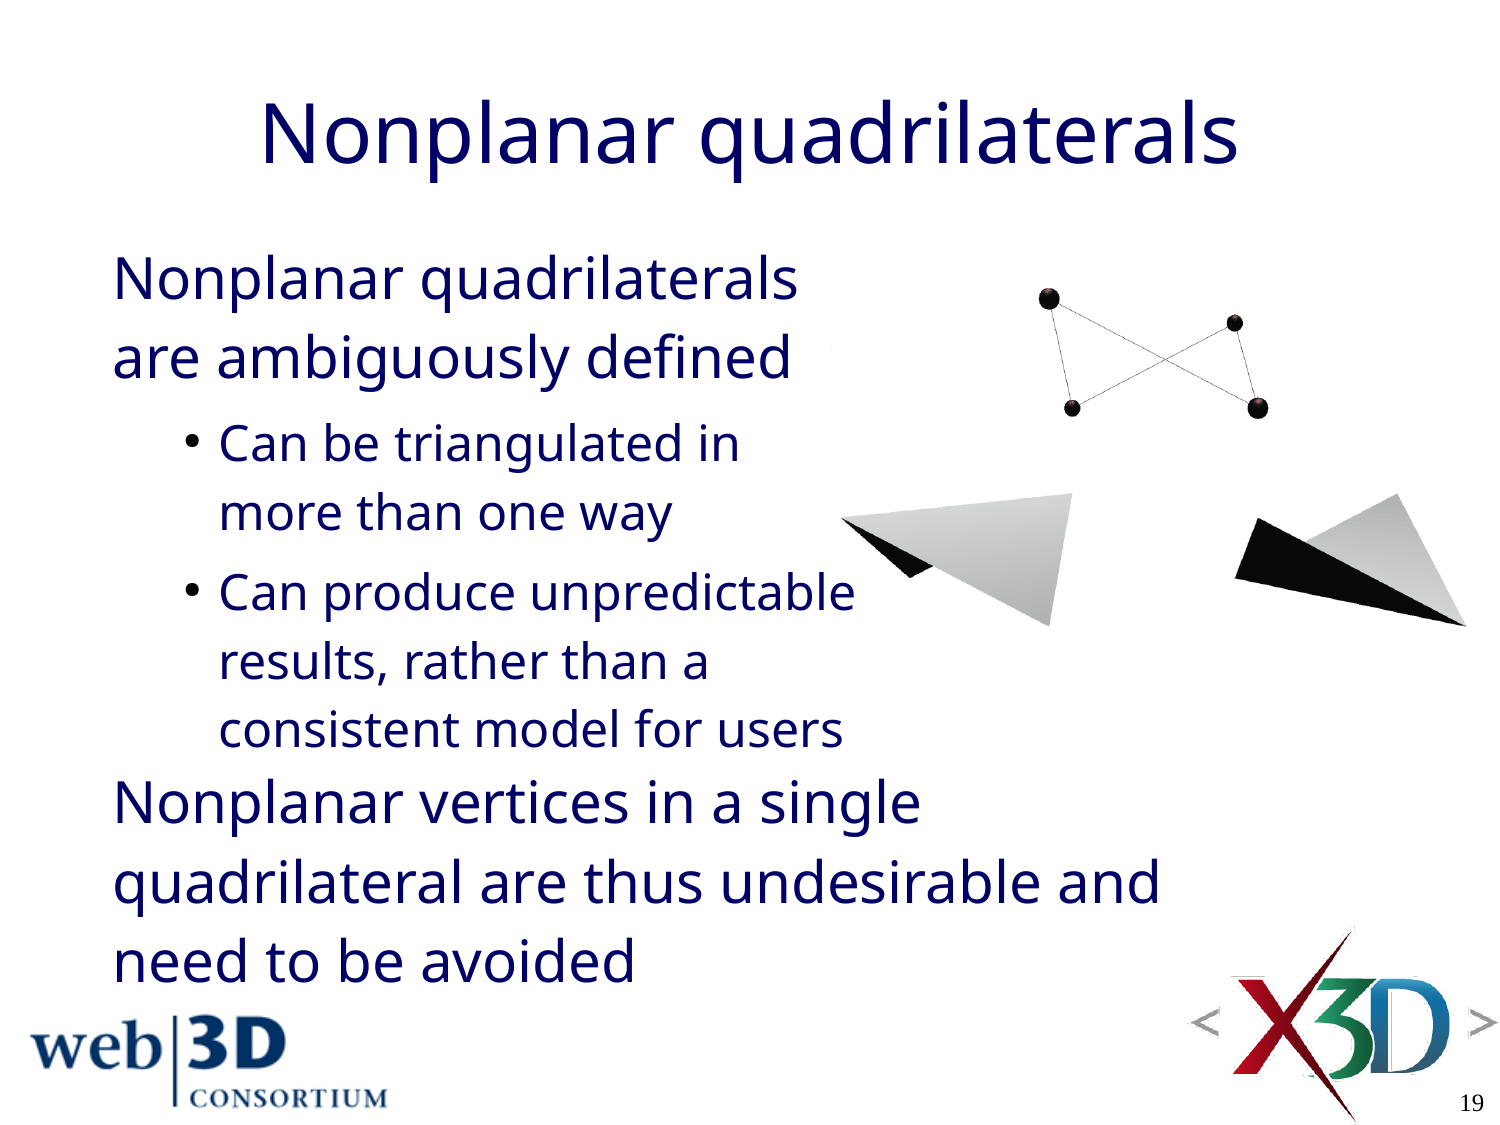

# Nonplanar quadrilaterals
Nonplanar quadrilaterals are ambiguously defined
Can be triangulated in more than one way
Can produce unpredictable results, rather than a consistent model for users
Nonplanar vertices in a single quadrilateral are thus undesirable and need to be avoided